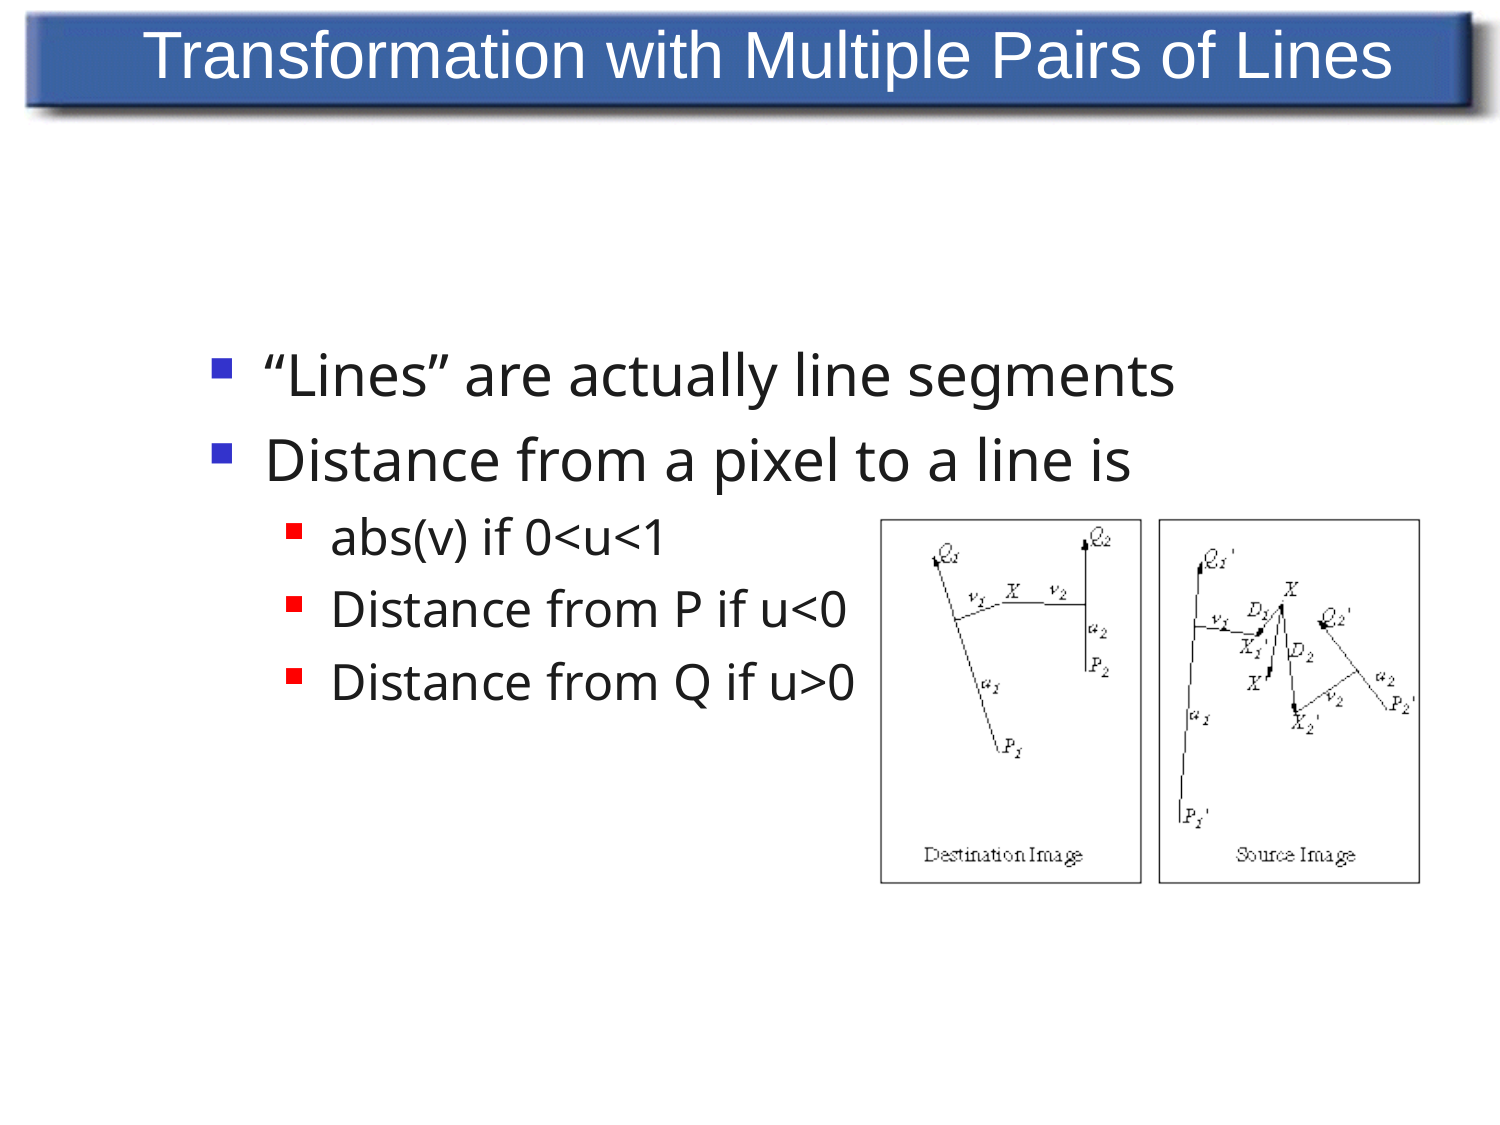

# Transformation with Multiple Pairs of Lines
“Lines” are actually line segments
Distance from a pixel to a line is
abs(v) if 0<u<1
Distance from P if u<0
Distance from Q if u>0